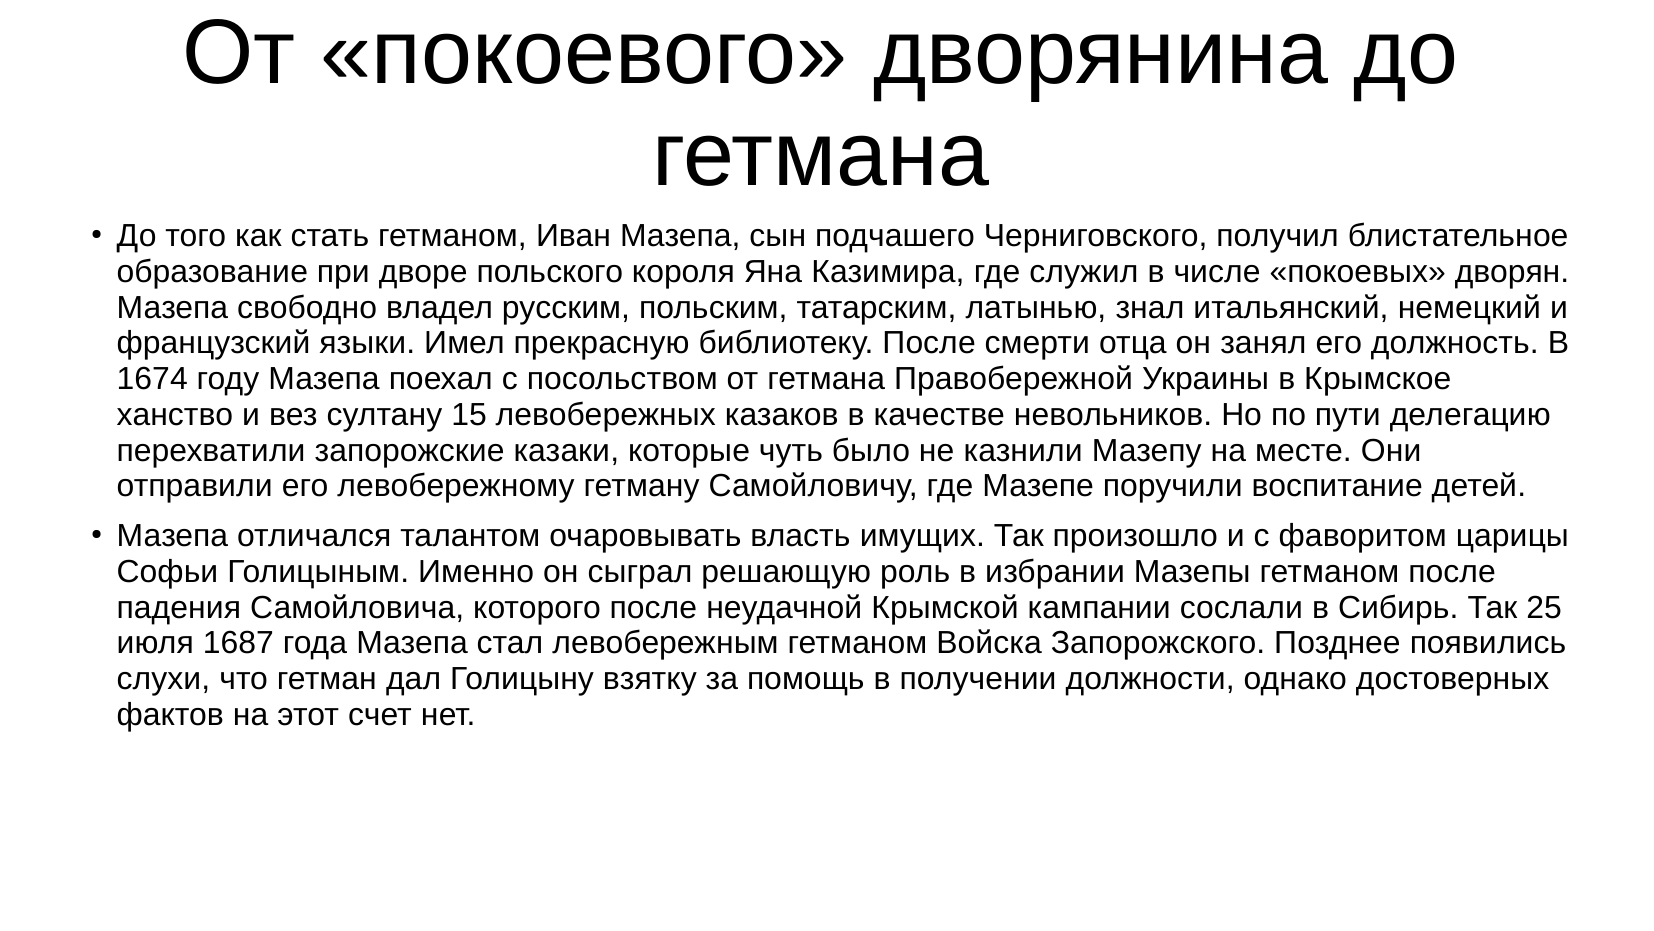

# От «покоевого» дворянина до гетмана
До того как стать гетманом, Иван Мазепа, сын подчашего Черниговского, получил блистательное образование при дворе польского короля Яна Казимира, где служил в числе «покоевых» дворян. Мазепа свободно владел русским, польским, татарским, латынью, знал итальянский, немецкий и французский языки. Имел прекрасную библиотеку. После смерти отца он занял его должность. В 1674 году Мазепа поехал с посольством от гетмана Правобережной Украины в Крымское ханство и вез султану 15 левобережных казаков в качестве невольников. Но по пути делегацию перехватили запорожские казаки, которые чуть было не казнили Мазепу на месте. Они отправили его левобережному гетману Самойловичу, где Мазепе поручили воспитание детей.
Мазепа отличался талантом очаровывать власть имущих. Так произошло и с фаворитом царицы Софьи Голицыным. Именно он сыграл решающую роль в избрании Мазепы гетманом после падения Самойловича, которого после неудачной Крымской кампании сослали в Сибирь. Так 25 июля 1687 года Мазепа стал левобережным гетманом Войска Запорожского. Позднее появились слухи, что гетман дал Голицыну взятку за помощь в получении должности, однако достоверных фактов на этот счет нет.